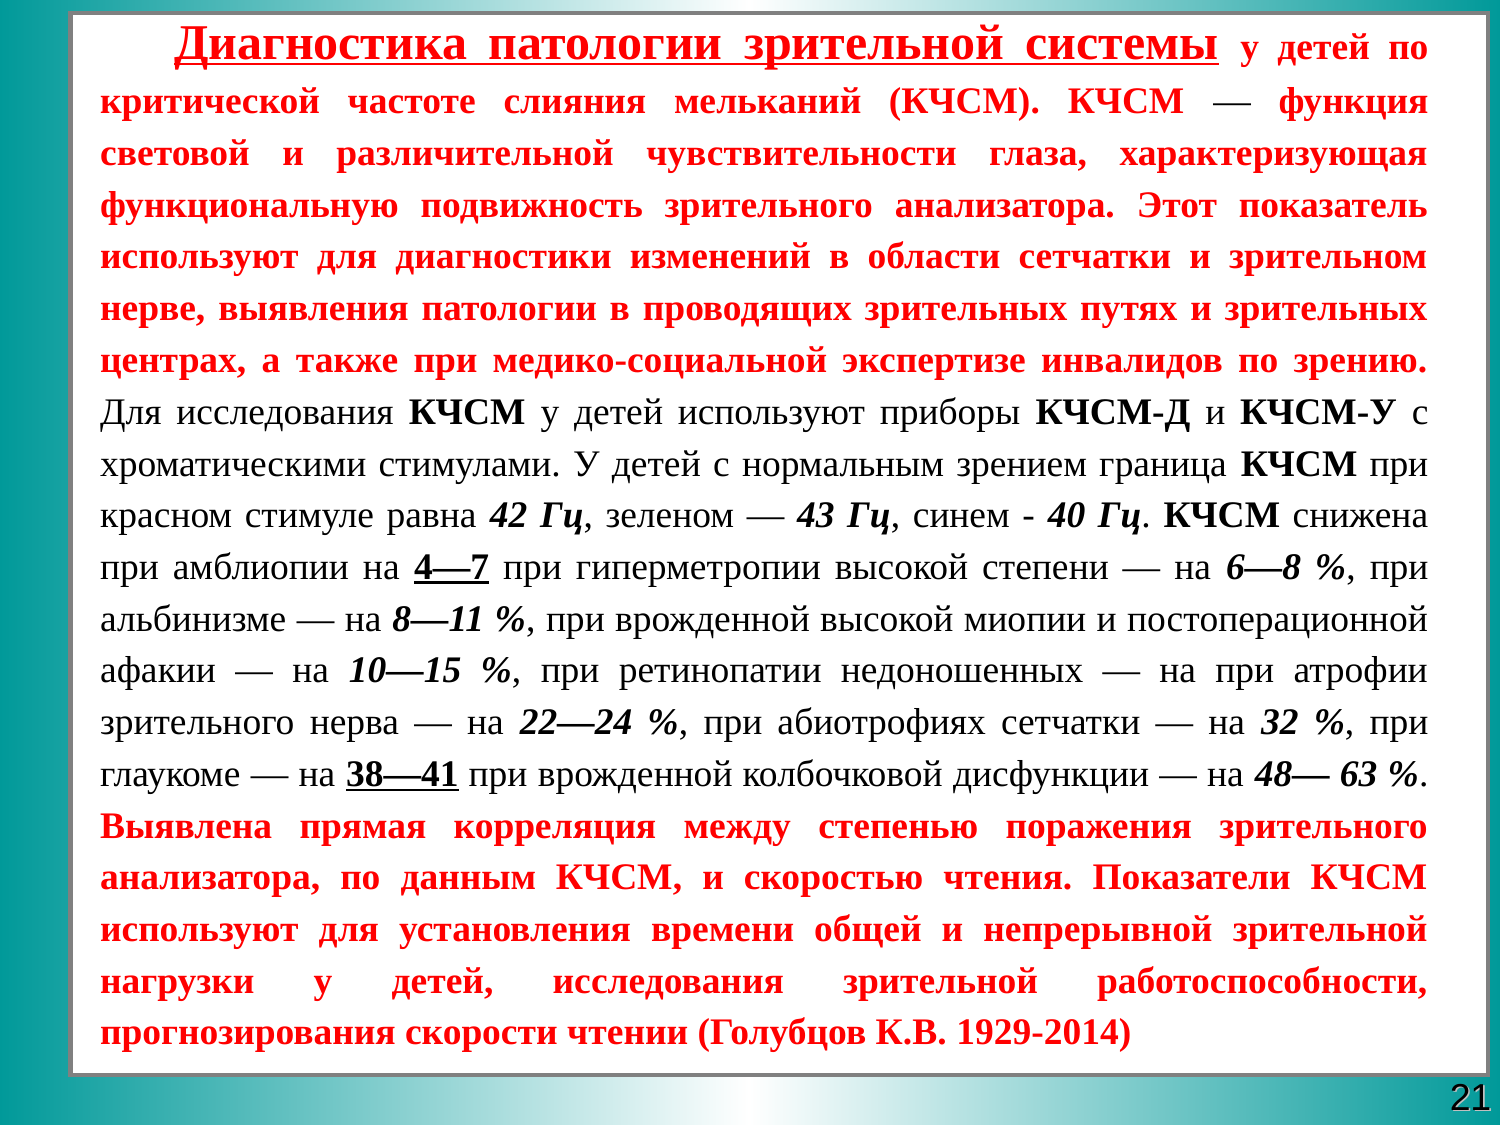

Диагностика патологии зрительной системы у детей по критической частоте слияния мельканий (КЧСМ). КЧСМ — функция световой и различительной чувствительности глаза, характеризующая функциональную подвижность зрительного анализатора. Этот показатель используют для диагностики изменений в области сетчатки и зрительном нерве, выявления патологии в проводящих зрительных путях и зрительных центрах, а также при медико-социальной экспертизе инвалидов по зрению. Для исследования КЧСМ у детей используют приборы КЧСМ-Д и КЧСМ-У с хроматическими стимулами. У детей с нормальным зрением граница КЧСМ при красном стимуле равна 42 Гц, зеленом — 43 Гц, синем - 40 Гц. КЧСМ снижена при амблиопии на 4—7 при гиперметропии высокой степени — на 6—8 %, при альбинизме — на 8—11 %, при врожденной высокой миопии и постоперационной афакии — на 10—15 %, при ретинопатии недоношенных — на при атрофии зрительного нерва — на 22—24 %, при абиотрофиях сетчатки — на 32 %, при глаукоме — на 38—41 при врожденной колбочковой дисфункции — на 48— 63 %. Выявлена прямая корреляция между степенью поражения зрительного анализатора, по данным КЧСМ, и скоростью чтения. Показатели КЧСМ используют для установления времени общей и непрерывной зрительной нагрузки у детей, исследования зрительной работоспособности, прогнозирования скорости чтении (Голубцов К.В. 1929-2014)
#